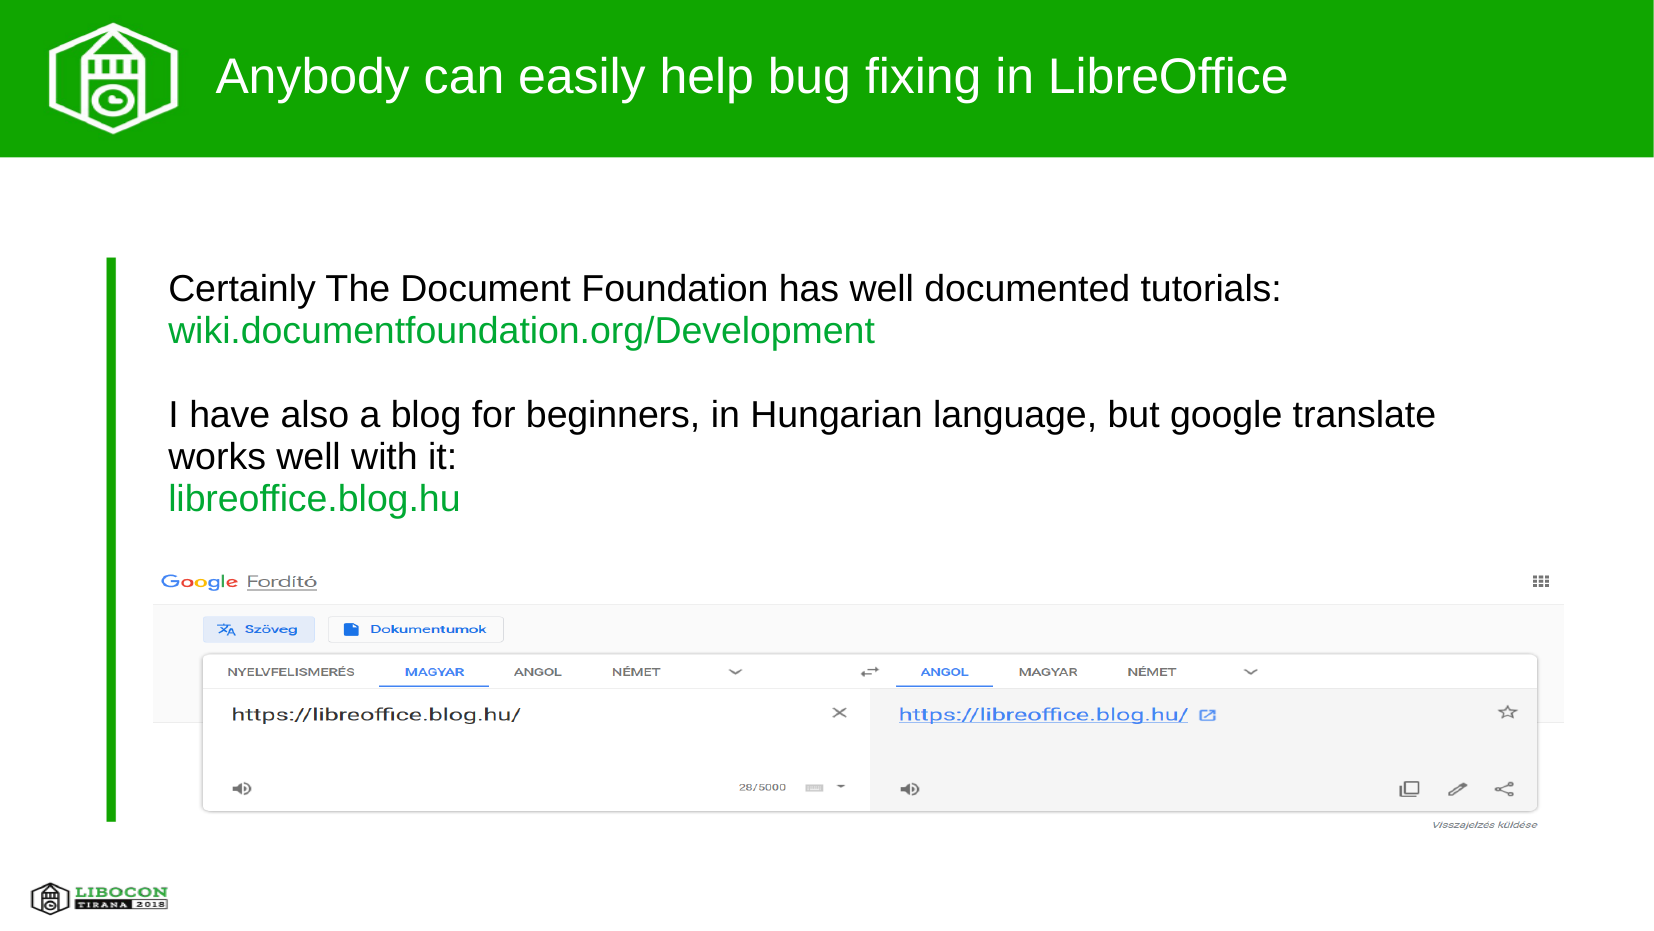

Anybody can easily help bug fixing in LibreOffice
Certainly The Document Foundation has well documented tutorials:
wiki.documentfoundation.org/Development
I have also a blog for beginners, in Hungarian language, but google translate works well with it:
libreoffice.blog.hu